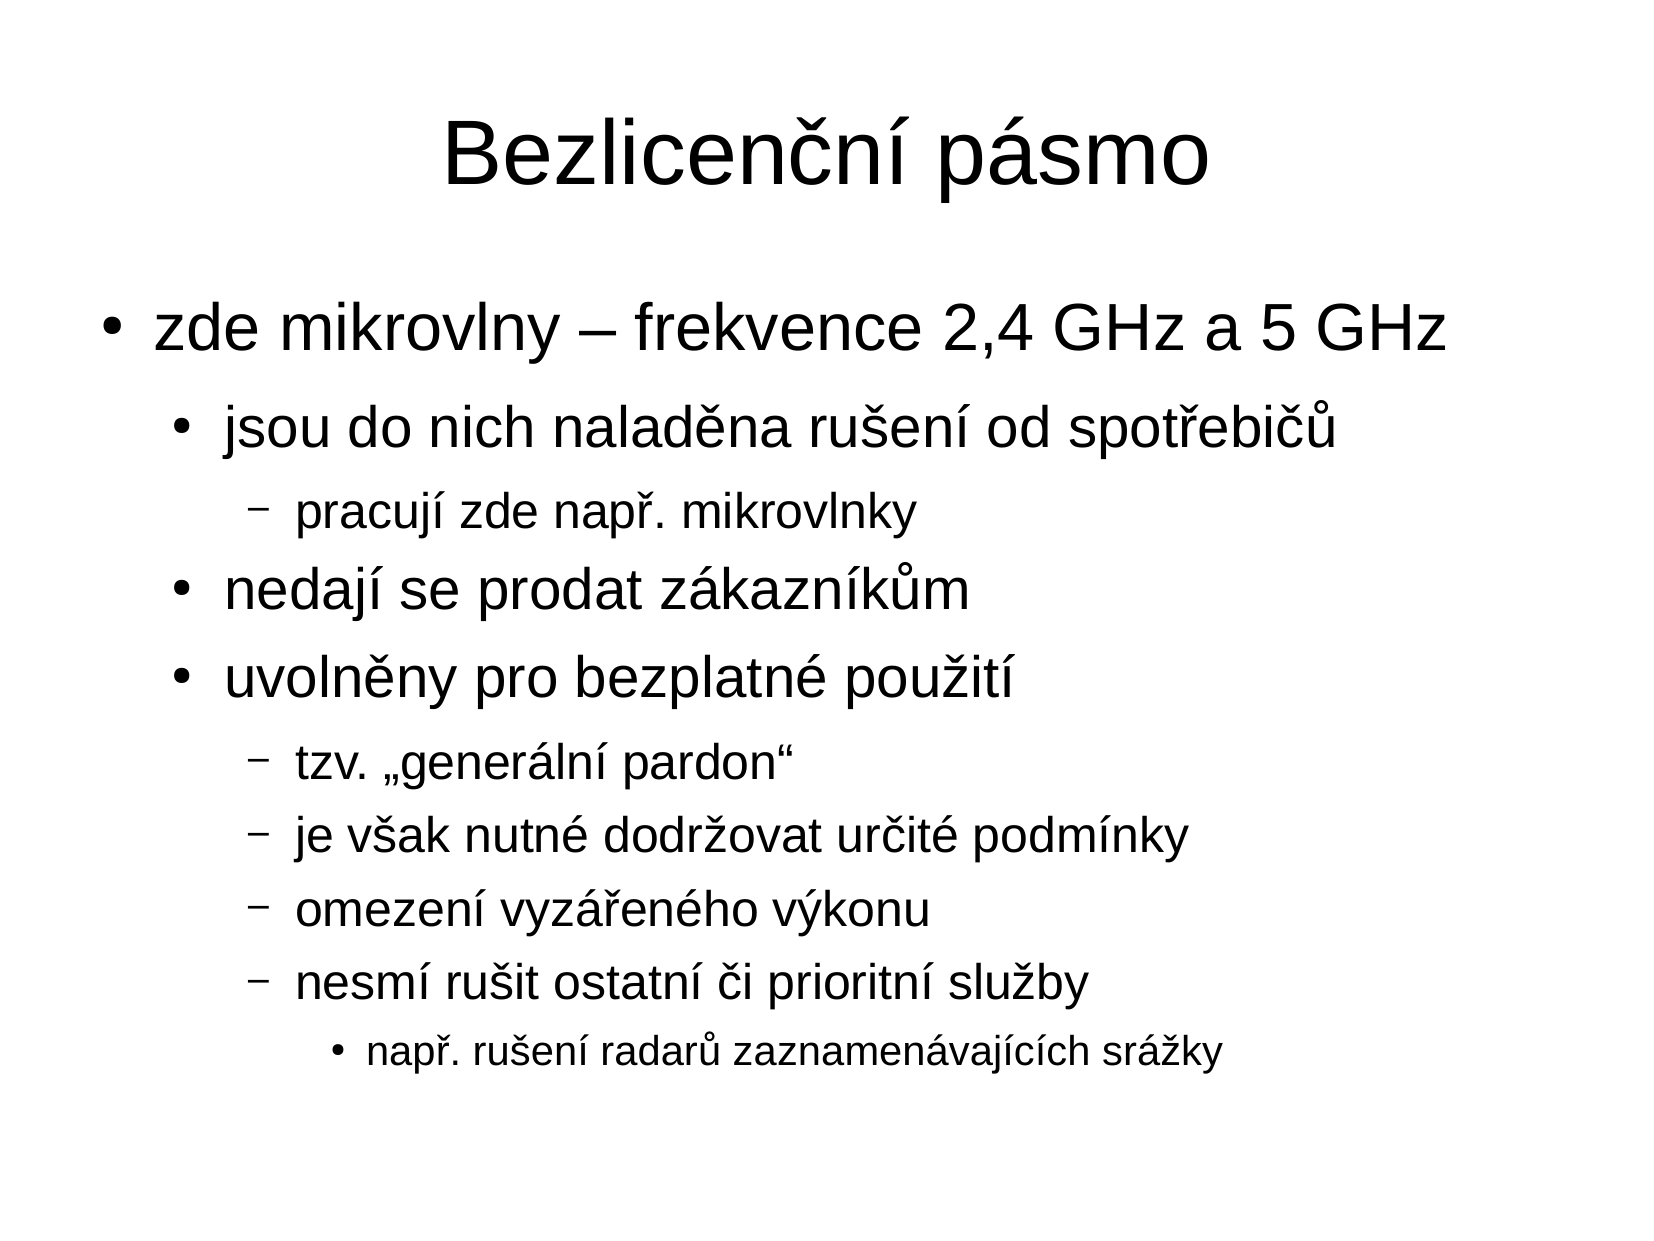

# Bezlicenční pásmo
zde mikrovlny – frekvence 2,4 GHz a 5 GHz
jsou do nich naladěna rušení od spotřebičů
pracují zde např. mikrovlnky
nedají se prodat zákazníkům
uvolněny pro bezplatné použití
tzv. „generální pardon“
je však nutné dodržovat určité podmínky
omezení vyzářeného výkonu
nesmí rušit ostatní či prioritní služby
např. rušení radarů zaznamenávajících srážky